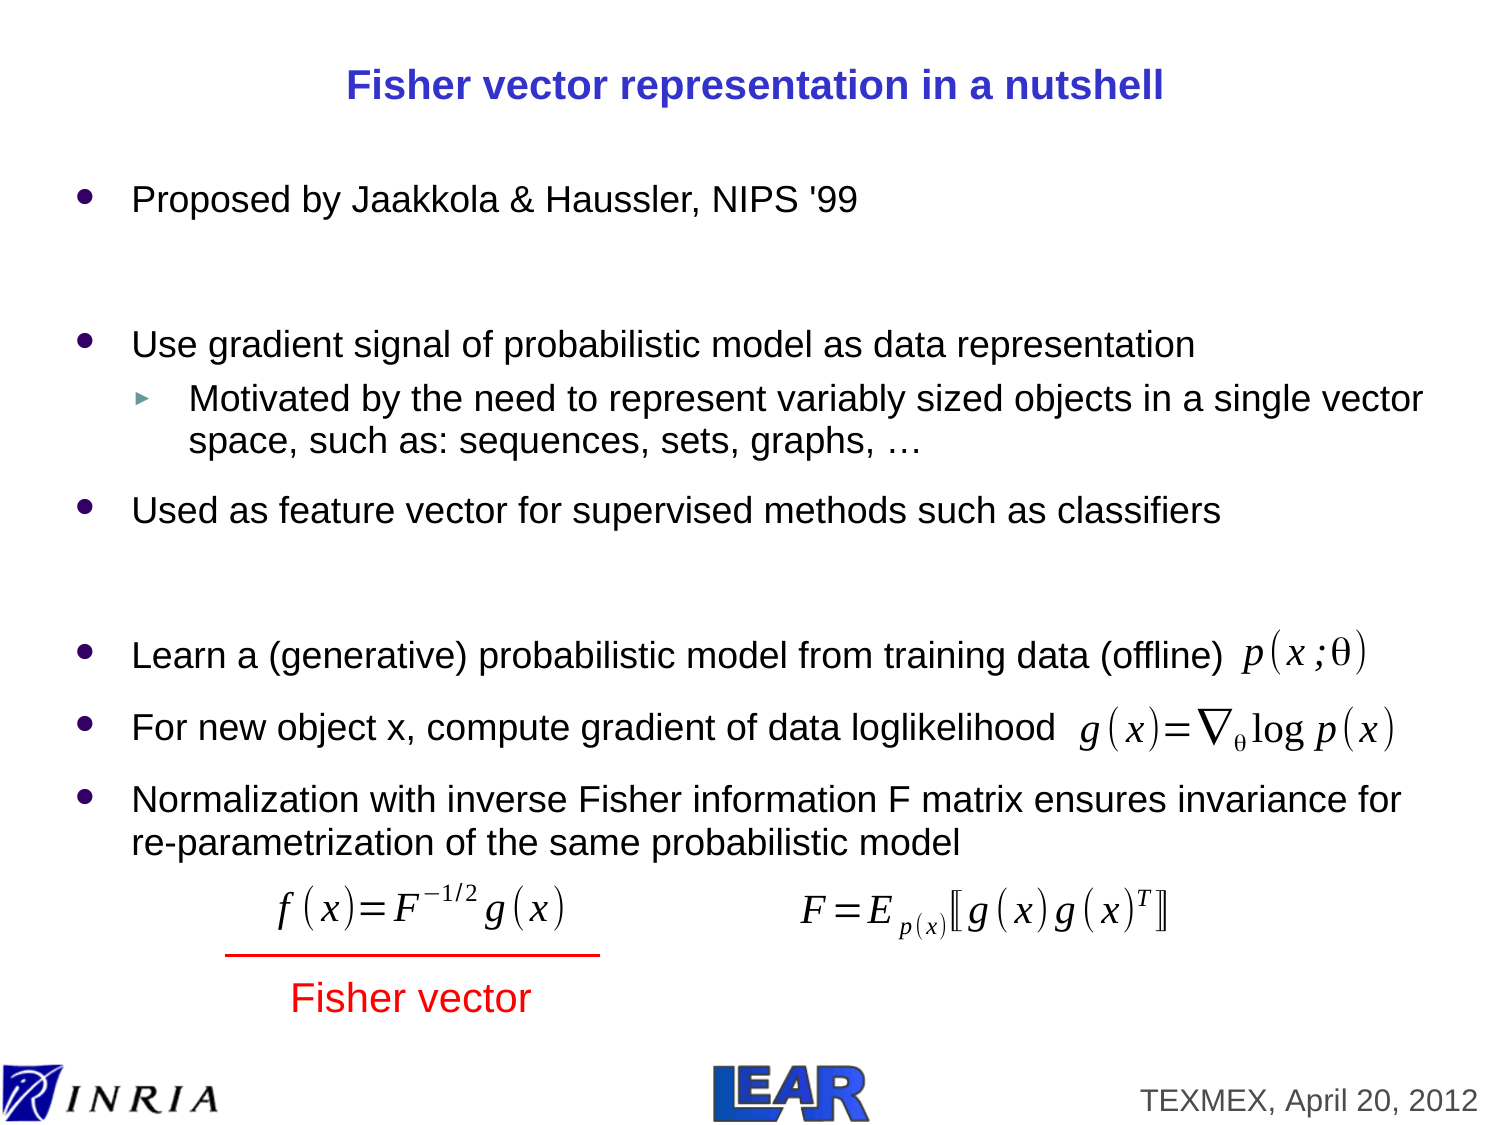

# Fisher vector representation in a nutshell
Proposed by Jaakkola & Haussler, NIPS '99
Use gradient signal of probabilistic model as data representation
Motivated by the need to represent variably sized objects in a single vector space, such as: sequences, sets, graphs, …
Used as feature vector for supervised methods such as classifiers
Learn a (generative) probabilistic model from training data (offline)
For new object x, compute gradient of data loglikelihood
Normalization with inverse Fisher information F matrix ensures invariance for re-parametrization of the same probabilistic model
Fisher vector